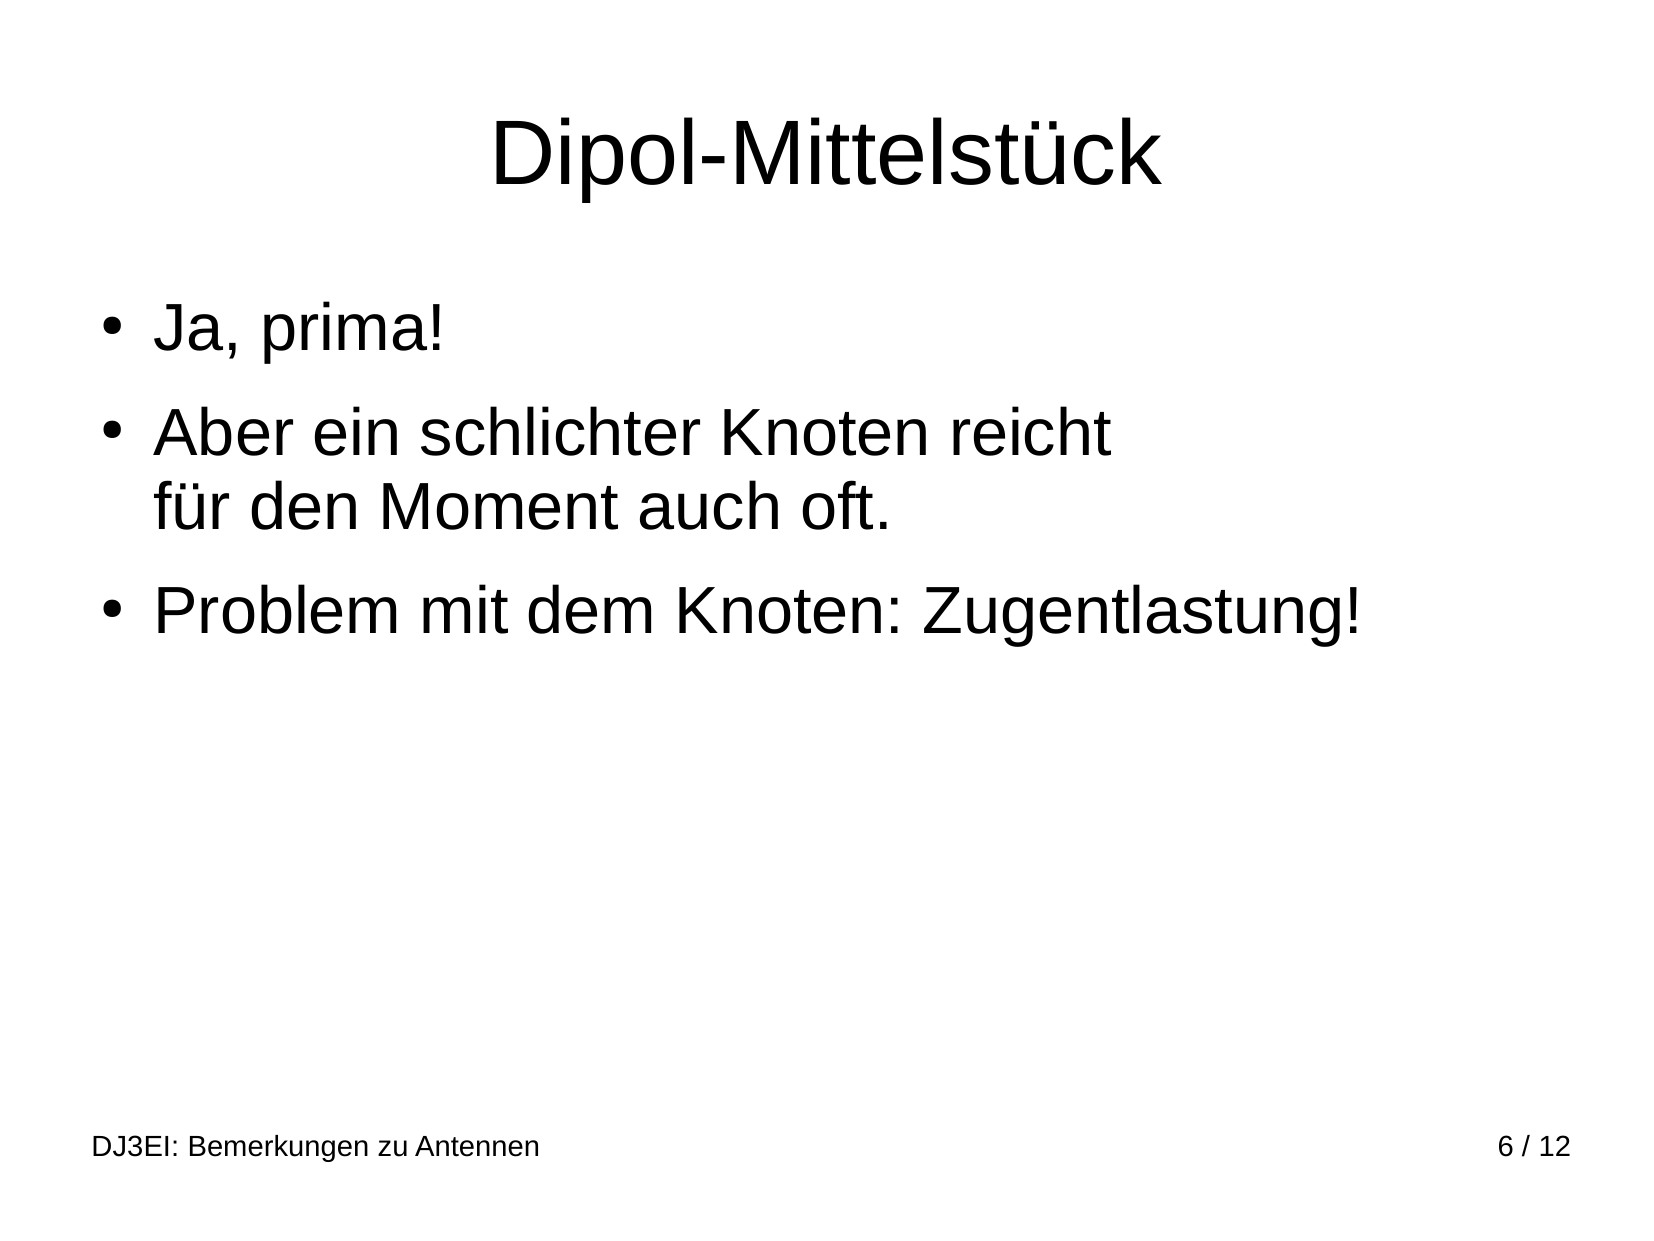

# Dipol-Mittelstück
Ja, prima!
Aber ein schlichter Knoten reicht
für den Moment auch oft.
Problem mit dem Knoten: Zugentlastung!